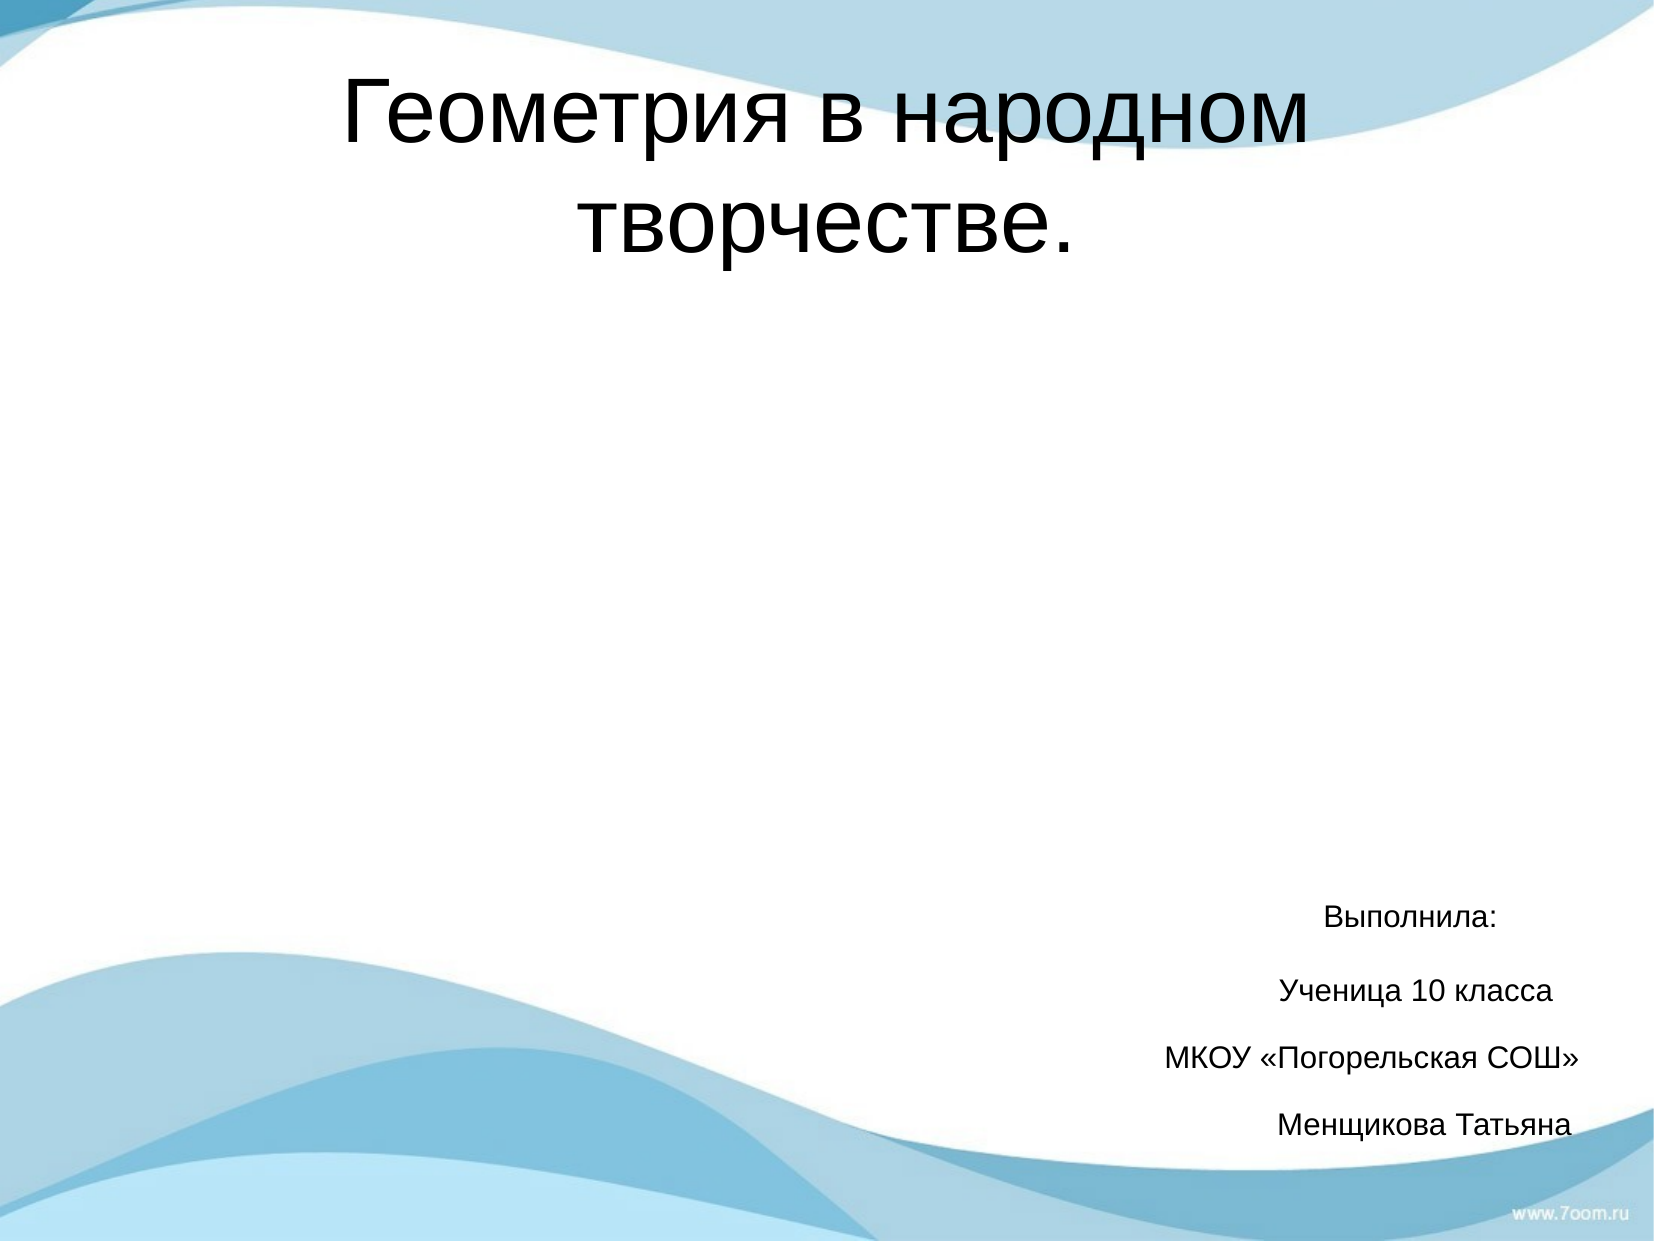

Геометрия в народном творчестве.
# Выполнила:
 Ученица 10 класса
 МКОУ «Погорельская СОШ»
 Менщикова Татьяна